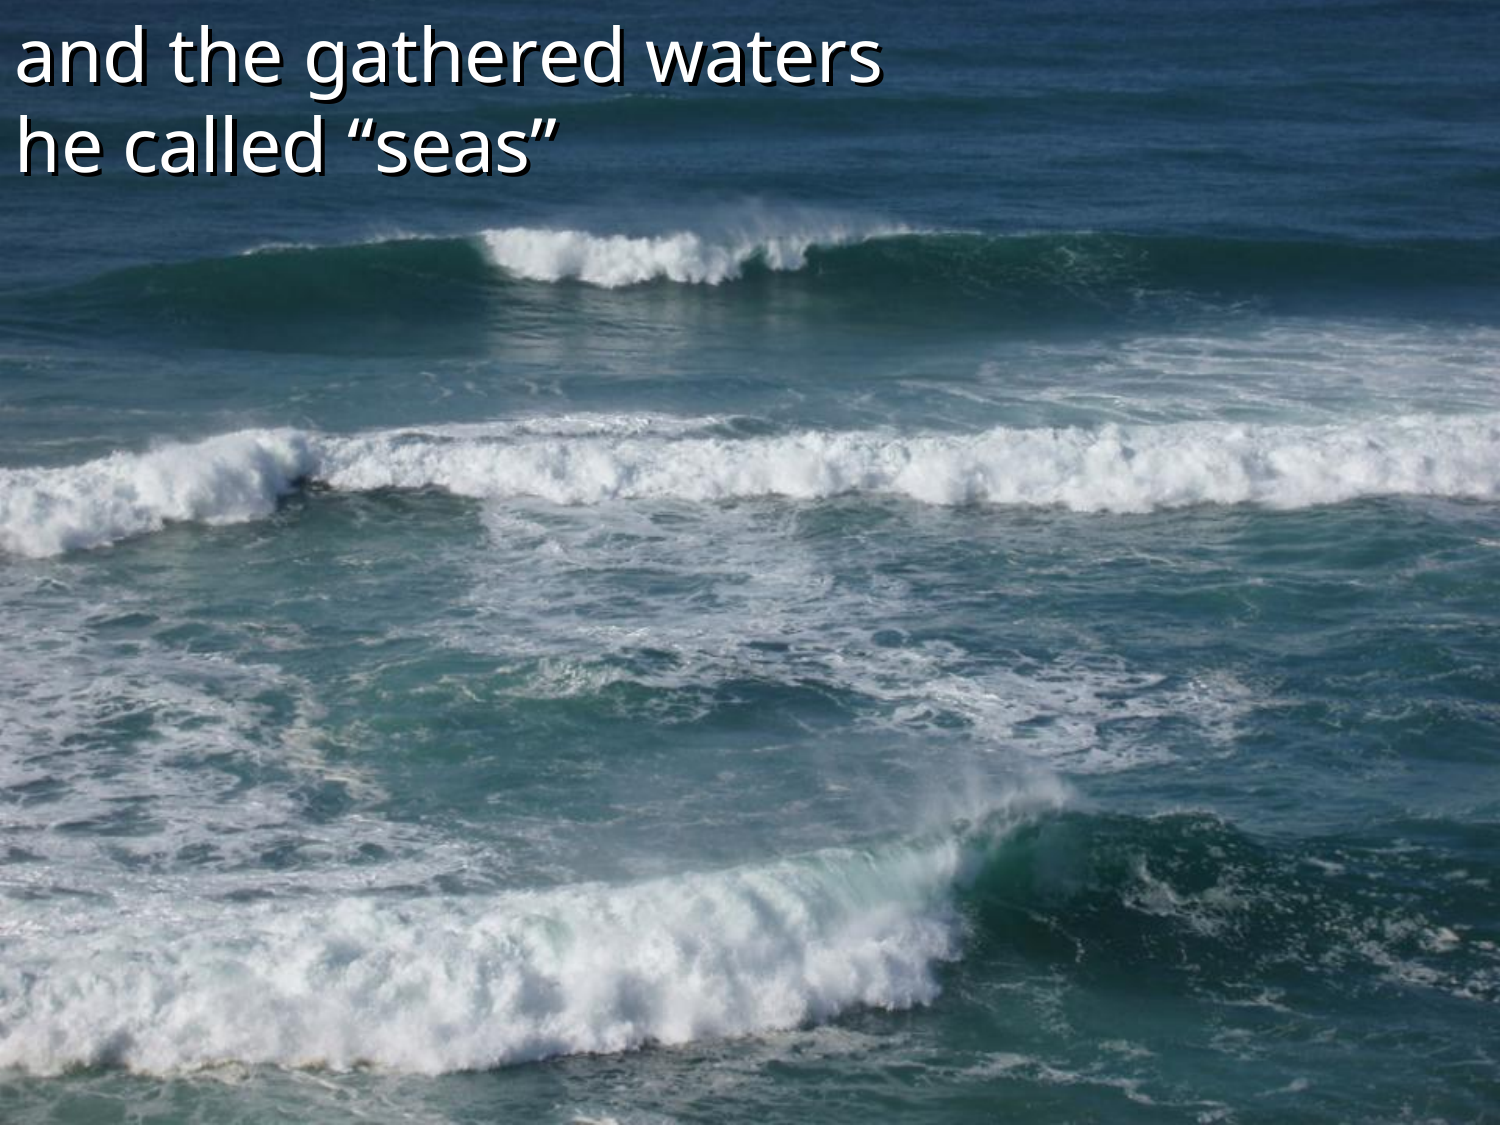

and the gathered waters he called “seas”